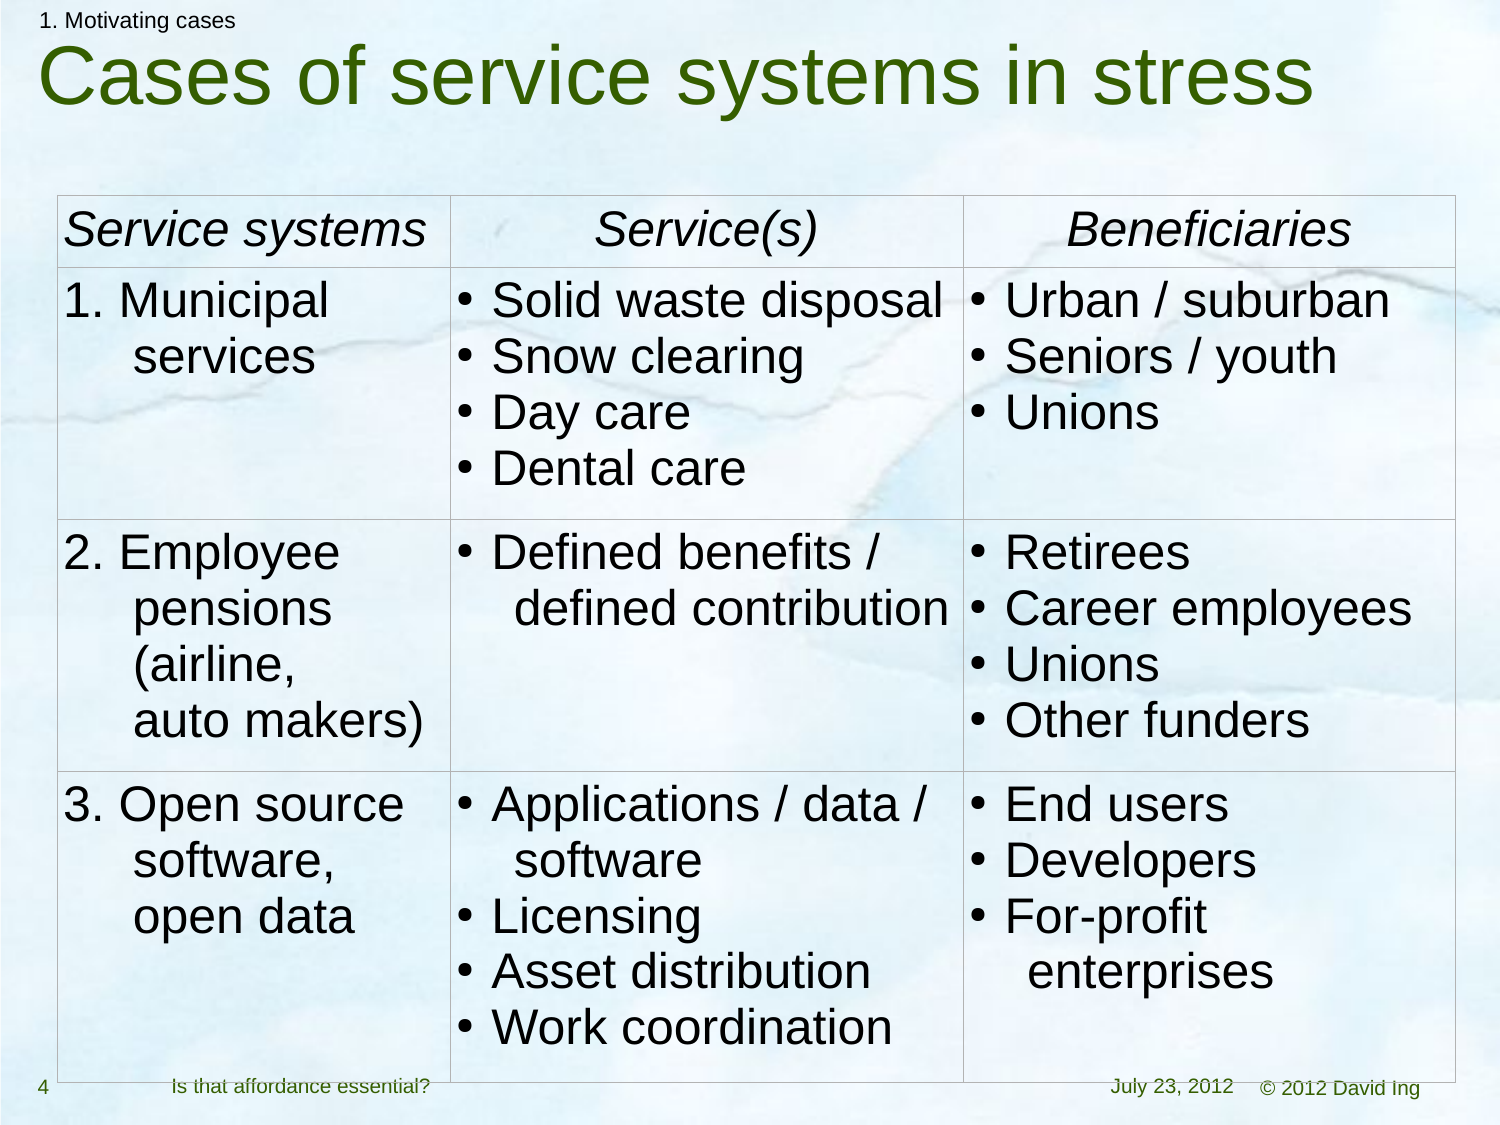

1. Motivating cases
# Cases of service systems in stress
| Service systems | Service(s) | Beneficiaries |
| --- | --- | --- |
| 1. Municipal services | Solid waste disposal Snow clearing Day care Dental care | Urban / suburban Seniors / youth Unions |
| 2. Employee pensions (airline, auto makers) | Defined benefits / defined contribution | Retirees Career employees Unions Other funders |
| 3. Open source software, open data | Applications / data / software Licensing Asset distribution Work coordination | End users Developers For-profit enterprises |
Is that affordance essential?
July 23, 2012
4